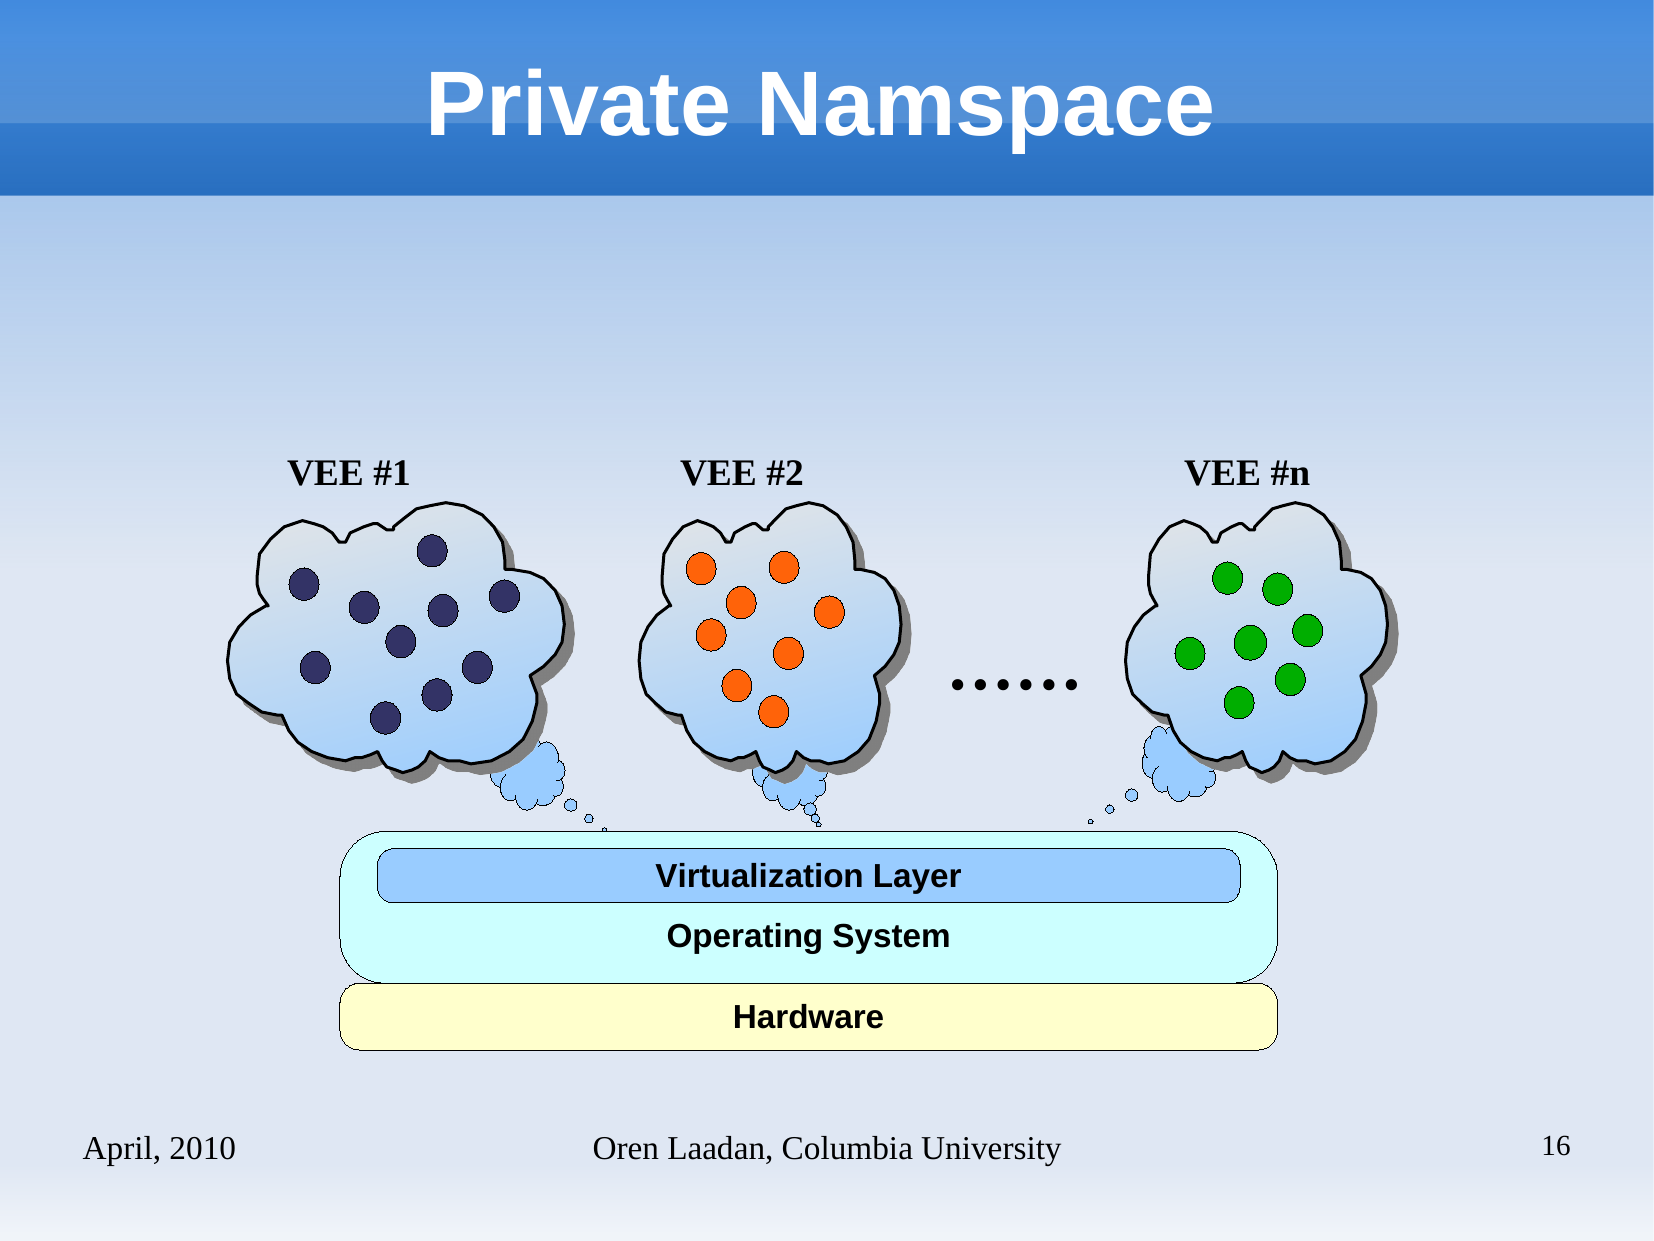

# Private Namspace
VEE #1
VEE #2
VEE #n
••••••
Operating System
Virtualization Layer
Hardware
16